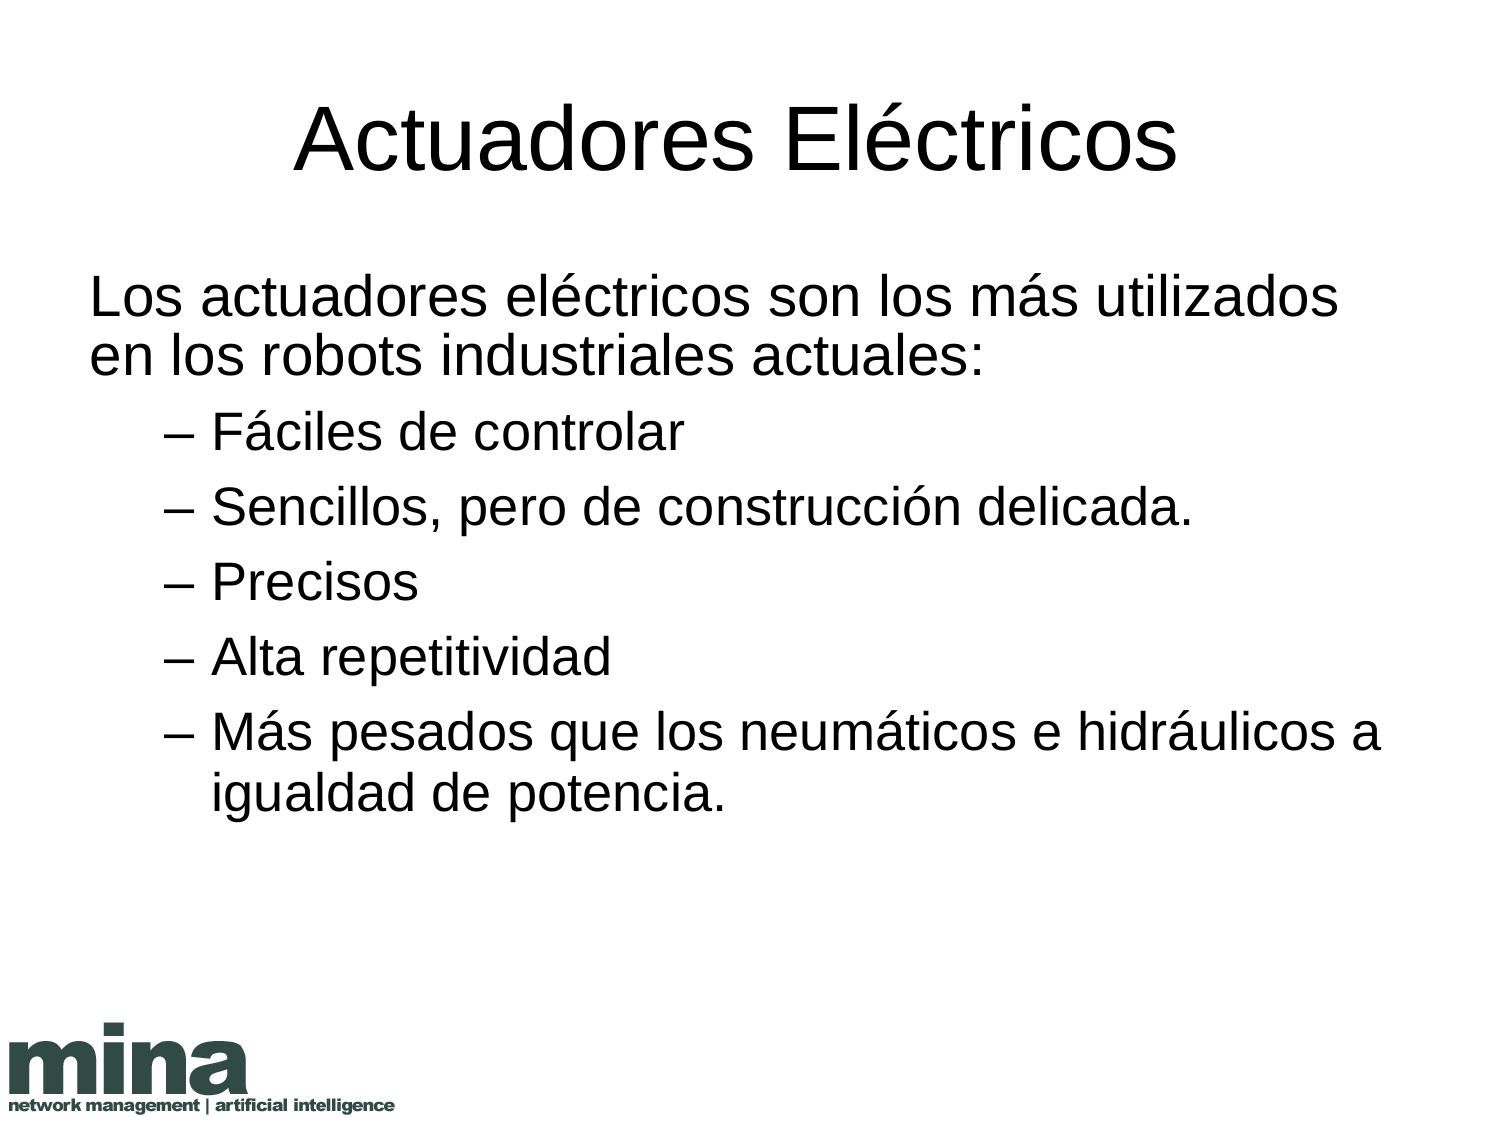

# Actuadores Eléctricos
Los actuadores eléctricos son los más utilizados en los robots industriales actuales:
Fáciles de controlar
Sencillos, pero de construcción delicada.
Precisos
Alta repetitividad
Más pesados que los neumáticos e hidráulicos a igualdad de potencia.